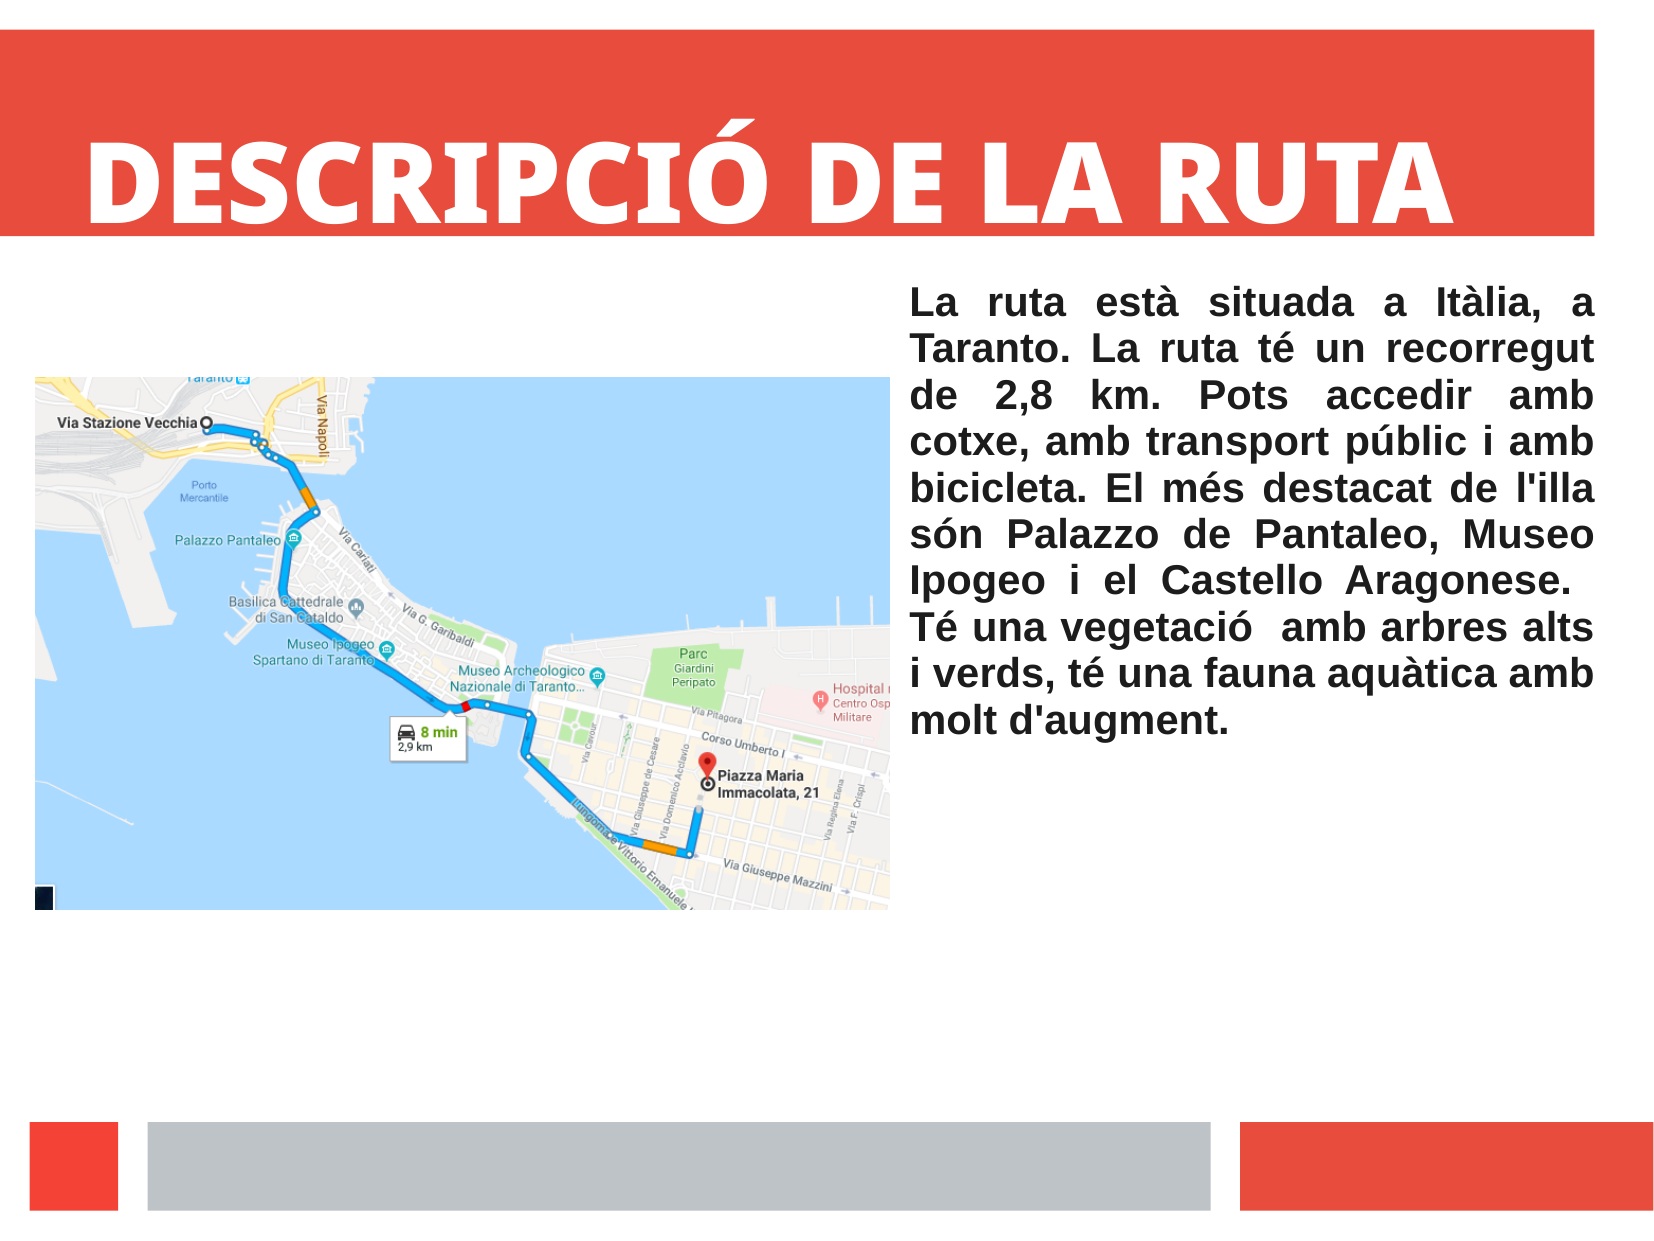

# DESCRIPCIÓ DE LA RUTA
La ruta està situada a Itàlia, a Taranto. La ruta té un recorregut de 2,8 km. Pots accedir amb cotxe, amb transport públic i amb bicicleta. El més destacat de l'illa són Palazzo de Pantaleo, Museo Ipogeo i el Castello Aragonese. Té una vegetació amb arbres alts i verds, té una fauna aquàtica amb molt d'augment.